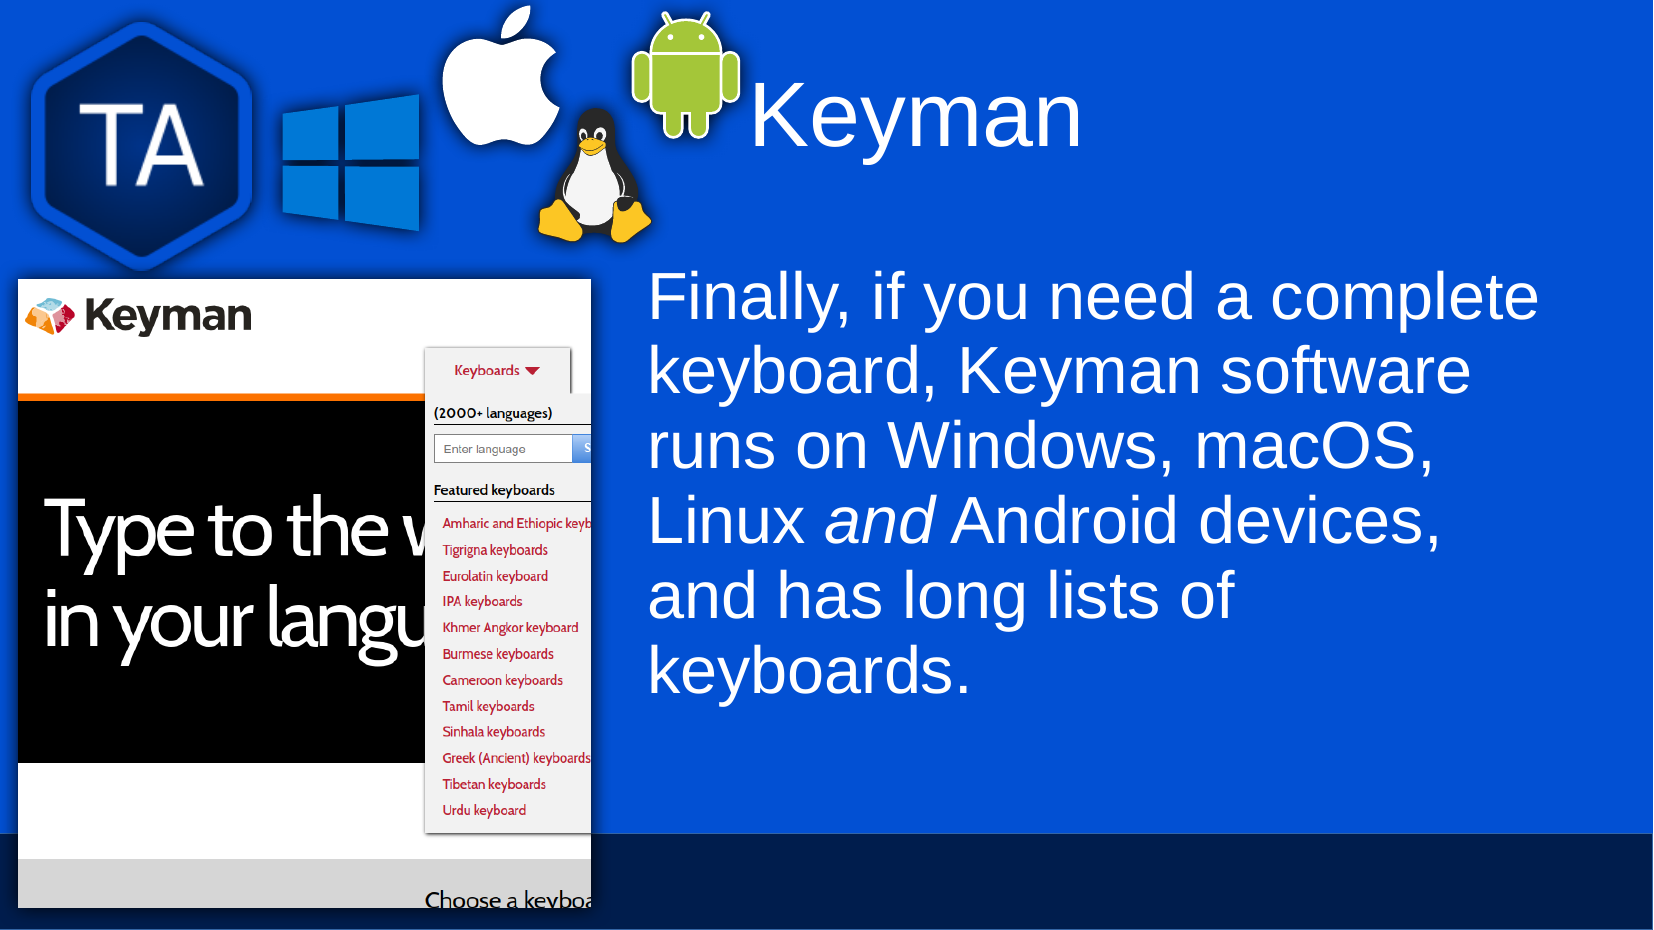

# Keyman
Finally, if you need a complete keyboard, Keyman software runs on Windows, macOS, Linux and Android devices, and has long lists of keyboards.